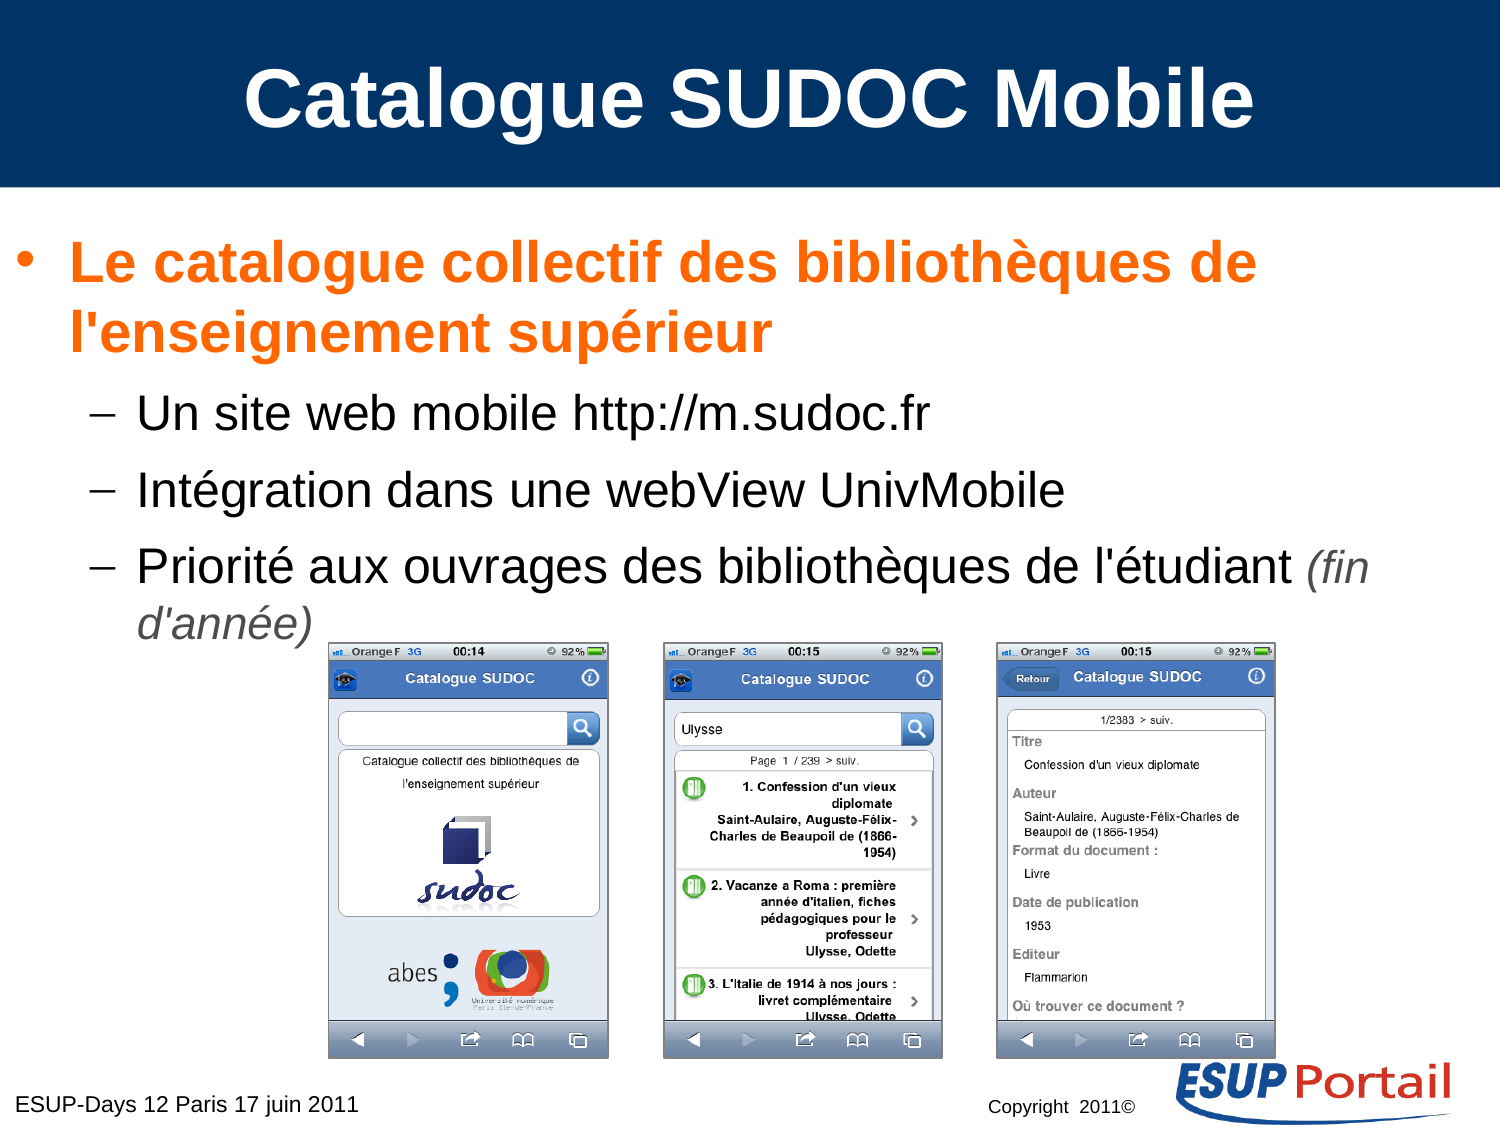

Catalogue SUDOC Mobile
Le catalogue collectif des bibliothèques de l'enseignement supérieur
Un site web mobile http://m.sudoc.fr
Intégration dans une webView UnivMobile
Priorité aux ouvrages des bibliothèques de l'étudiant (fin d'année)
ESUP-Days 12 Paris 17 juin 2011